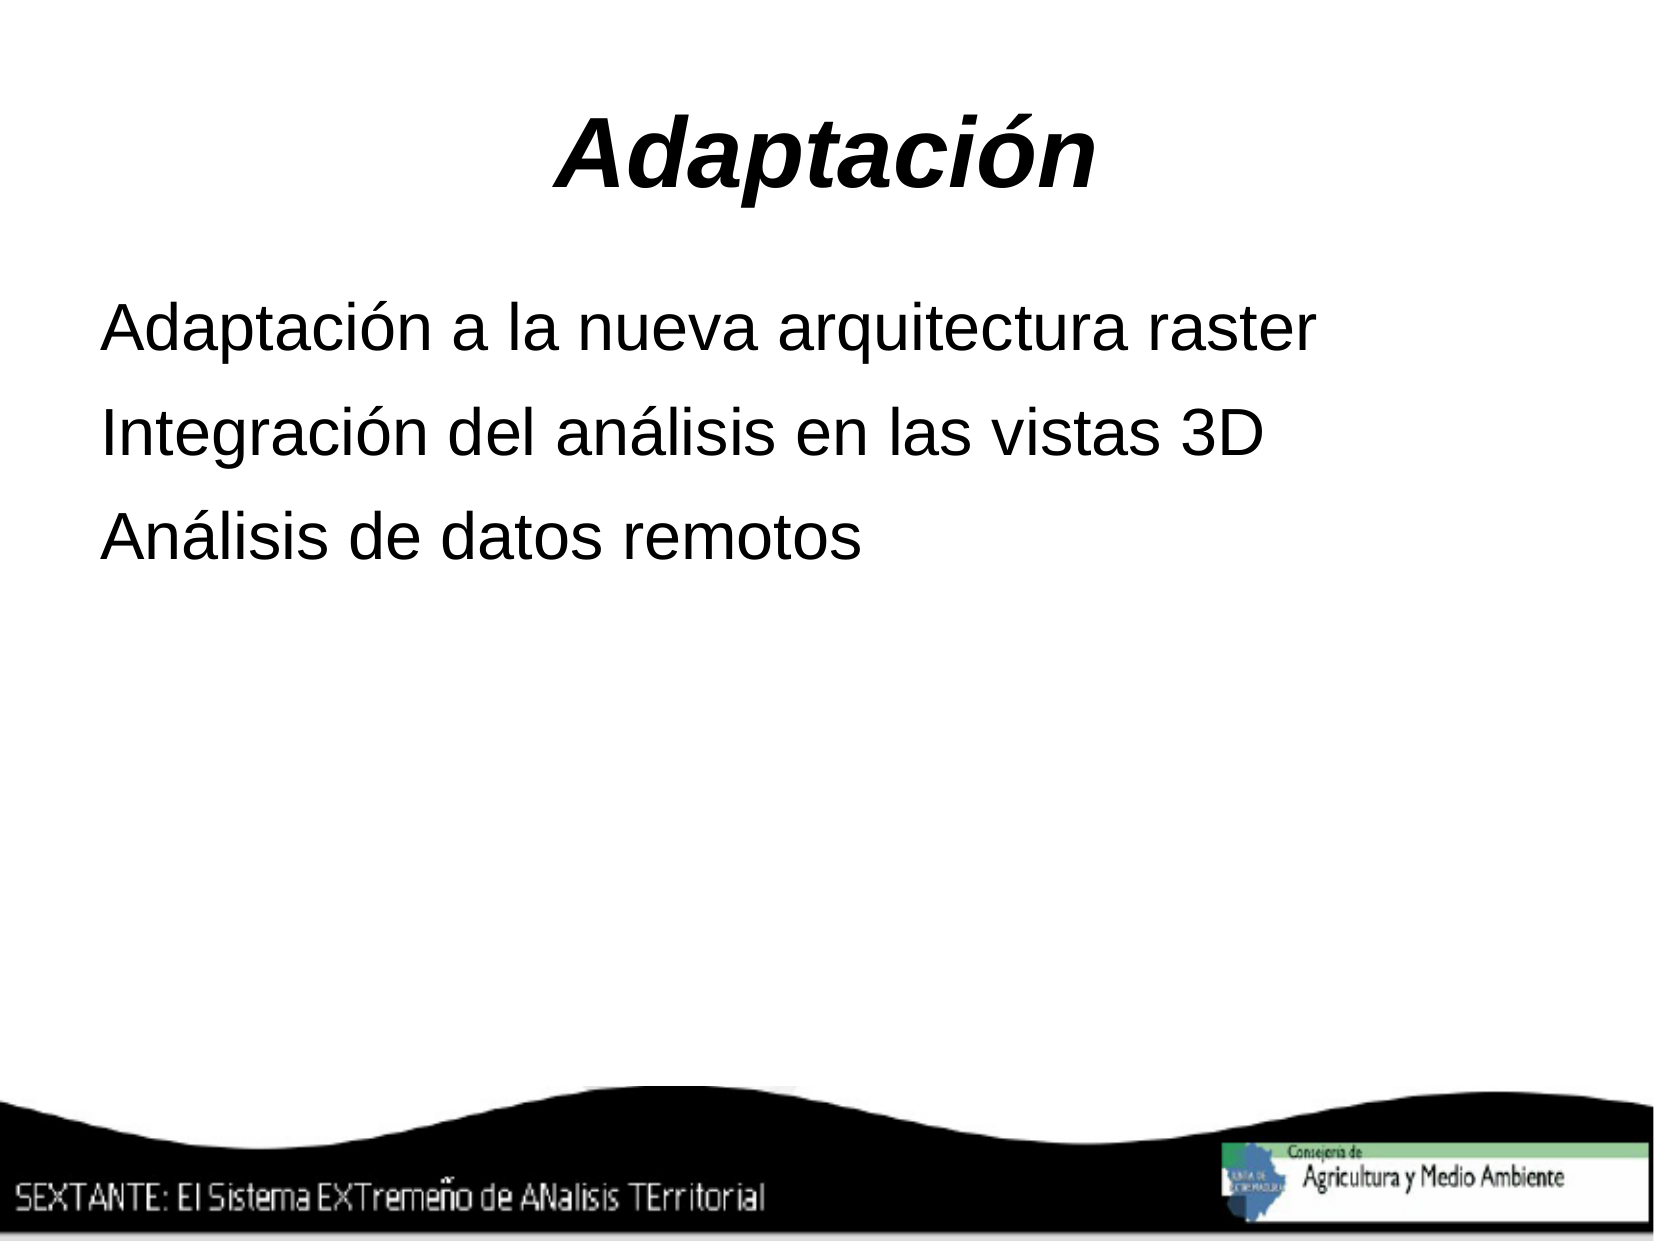

# Adaptación
Adaptación a la nueva arquitectura raster
Integración del análisis en las vistas 3D
Análisis de datos remotos